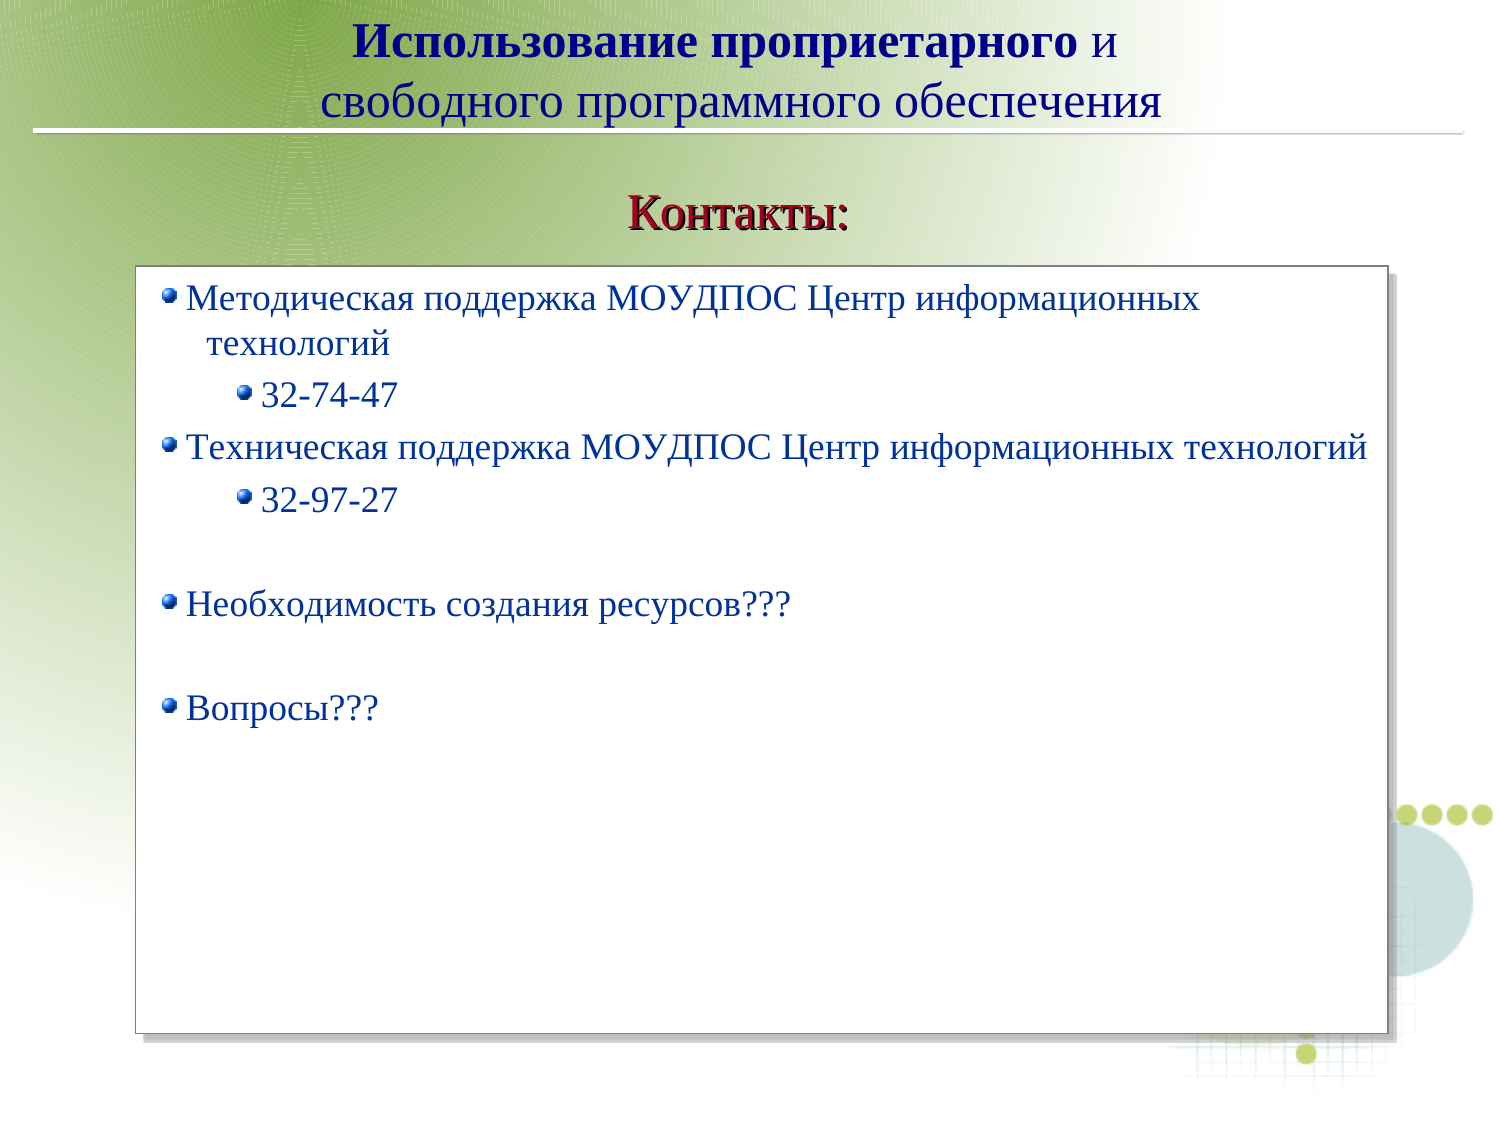

Использование проприетарного и
свободного программного обеспечения
Контакты:
 Методическая поддержка МОУДПОС Центр информационных технологий
 32-74-47
 Техническая поддержка МОУДПОС Центр информационных технологий
 32-97-27
 Необходимость создания ресурсов???
 Вопросы???